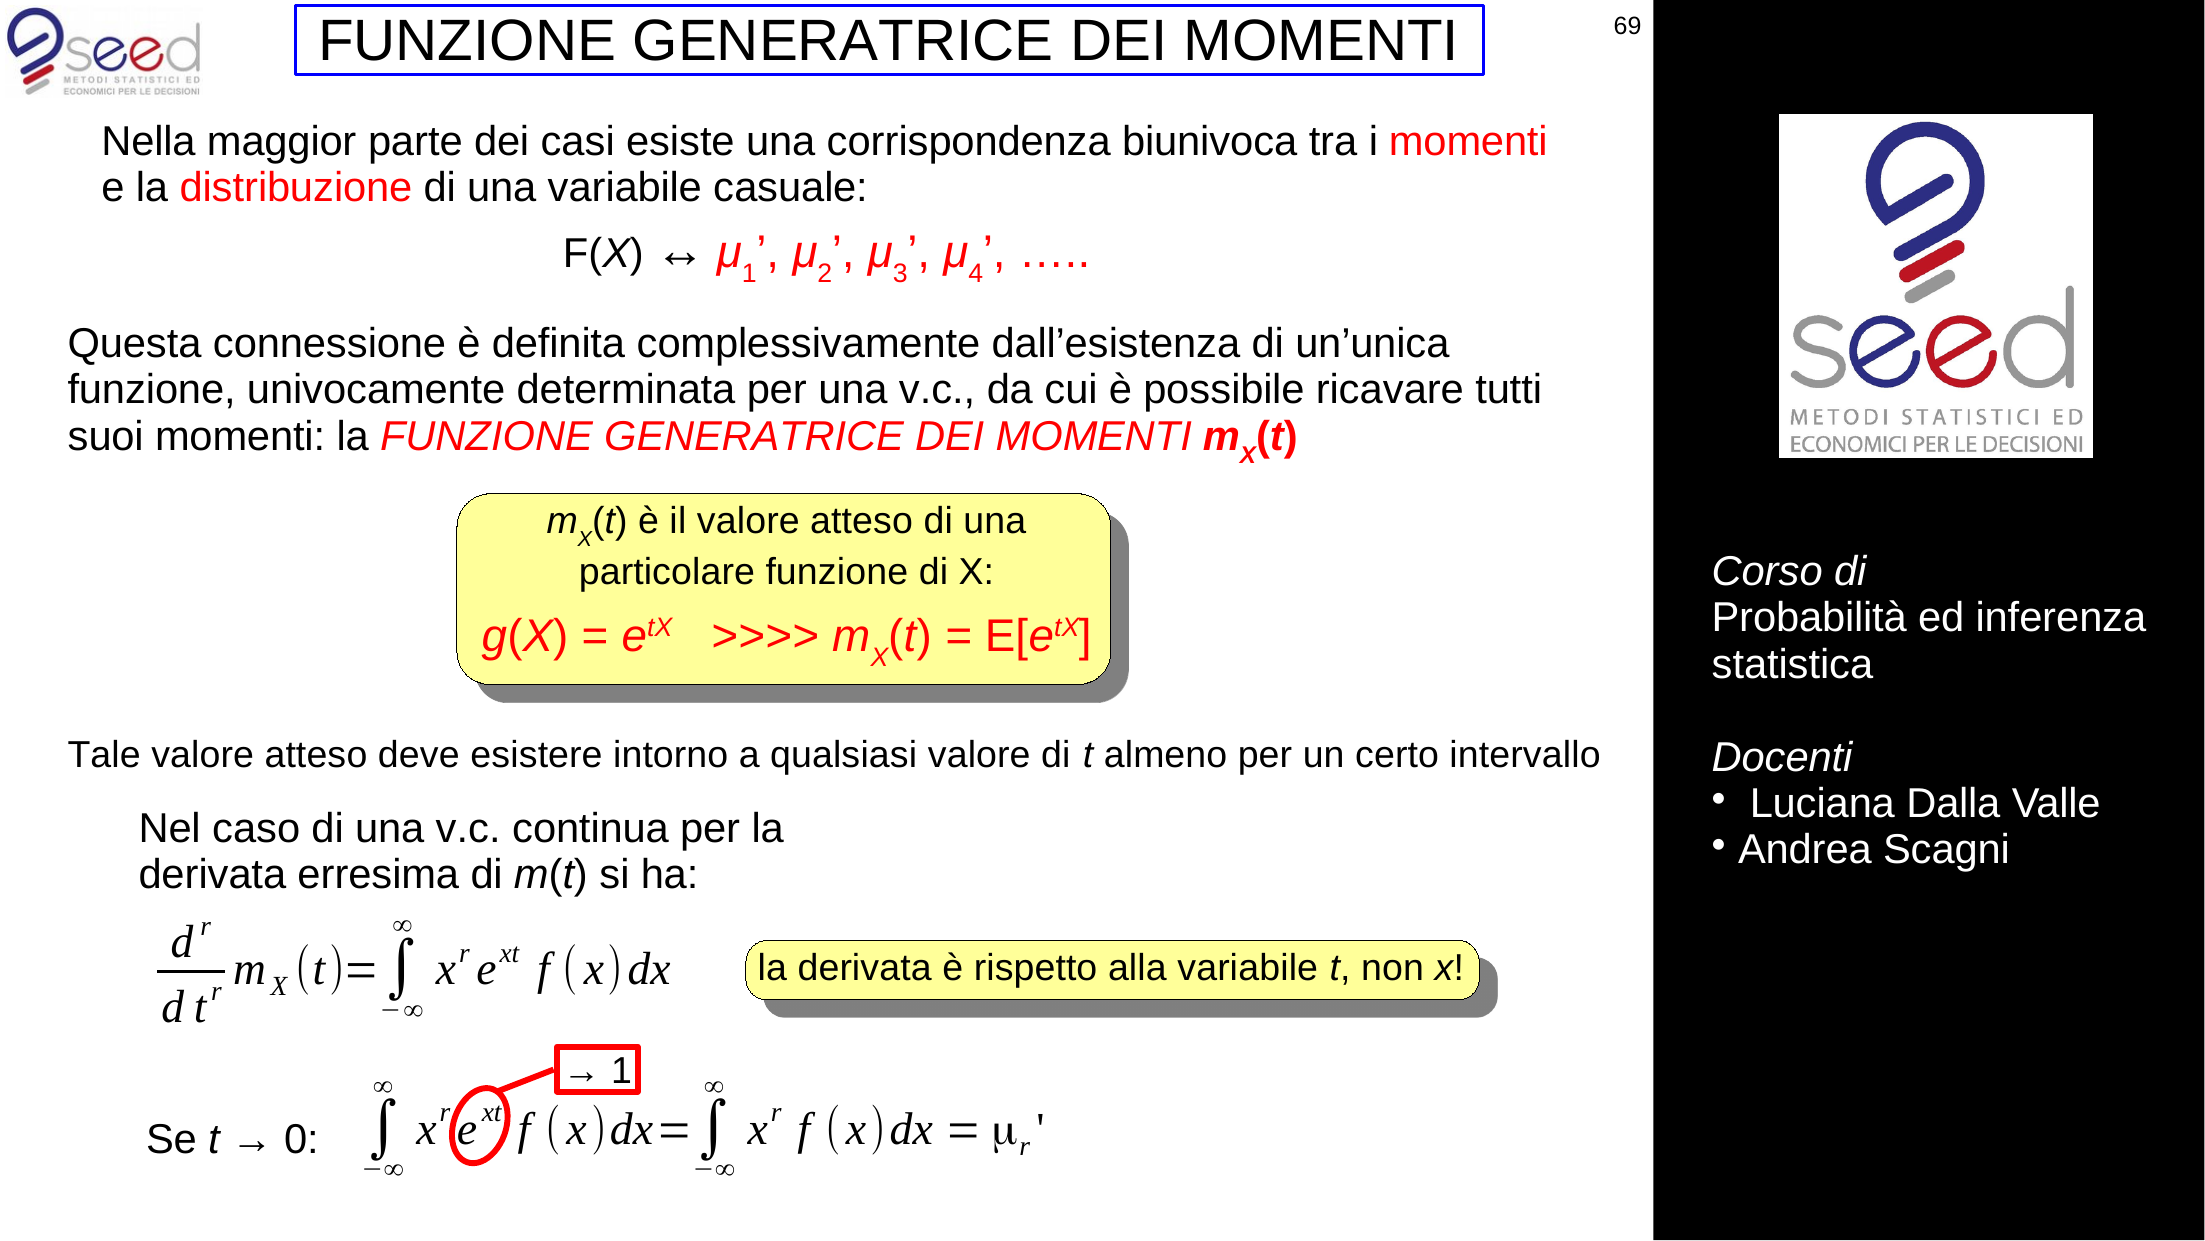

FUNZIONE GENERATRICE DEI MOMENTI
Nella maggior parte dei casi esiste una corrispondenza biunivoca tra i momenti e la distribuzione di una variabile casuale:
F(X) ↔ μ1’, μ2’, μ3’, μ4’, …..
Questa connessione è definita complessivamente dall’esistenza di un’unica funzione, univocamente determinata per una v.c., da cui è possibile ricavare tutti suoi momenti: la FUNZIONE GENERATRICE DEI MOMENTI mX(t)
mX(t) è il valore atteso di una particolare funzione di X:
g(X) = etX >>>> mX(t) = E[etX]
Tale valore atteso deve esistere intorno a qualsiasi valore di t almeno per un certo intervallo
Nel caso di una v.c. continua per la derivata erresima di m(t) si ha:
la derivata è rispetto alla variabile t, non x!
→ 1
Se t → 0: